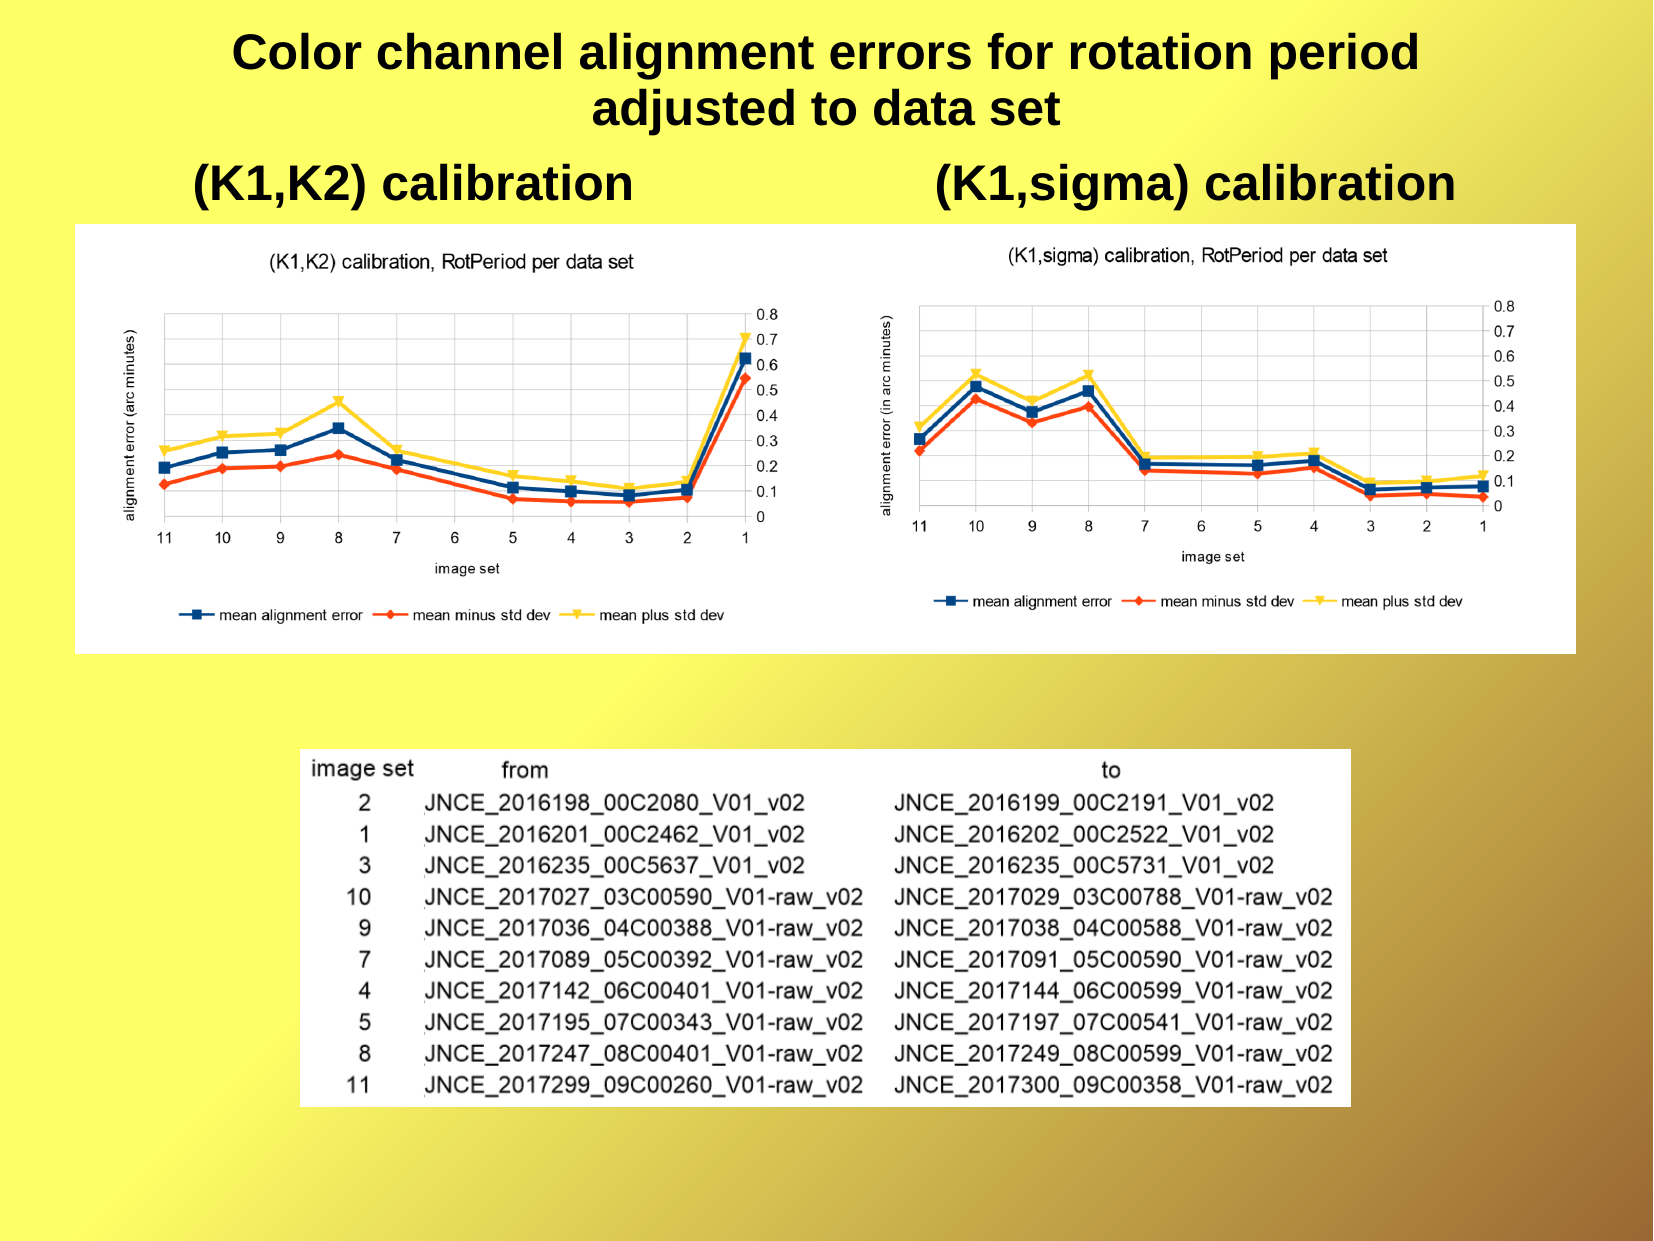

Color channel alignment errors for rotation period
adjusted to data set
(K1,K2) calibration
(K1,sigma) calibration